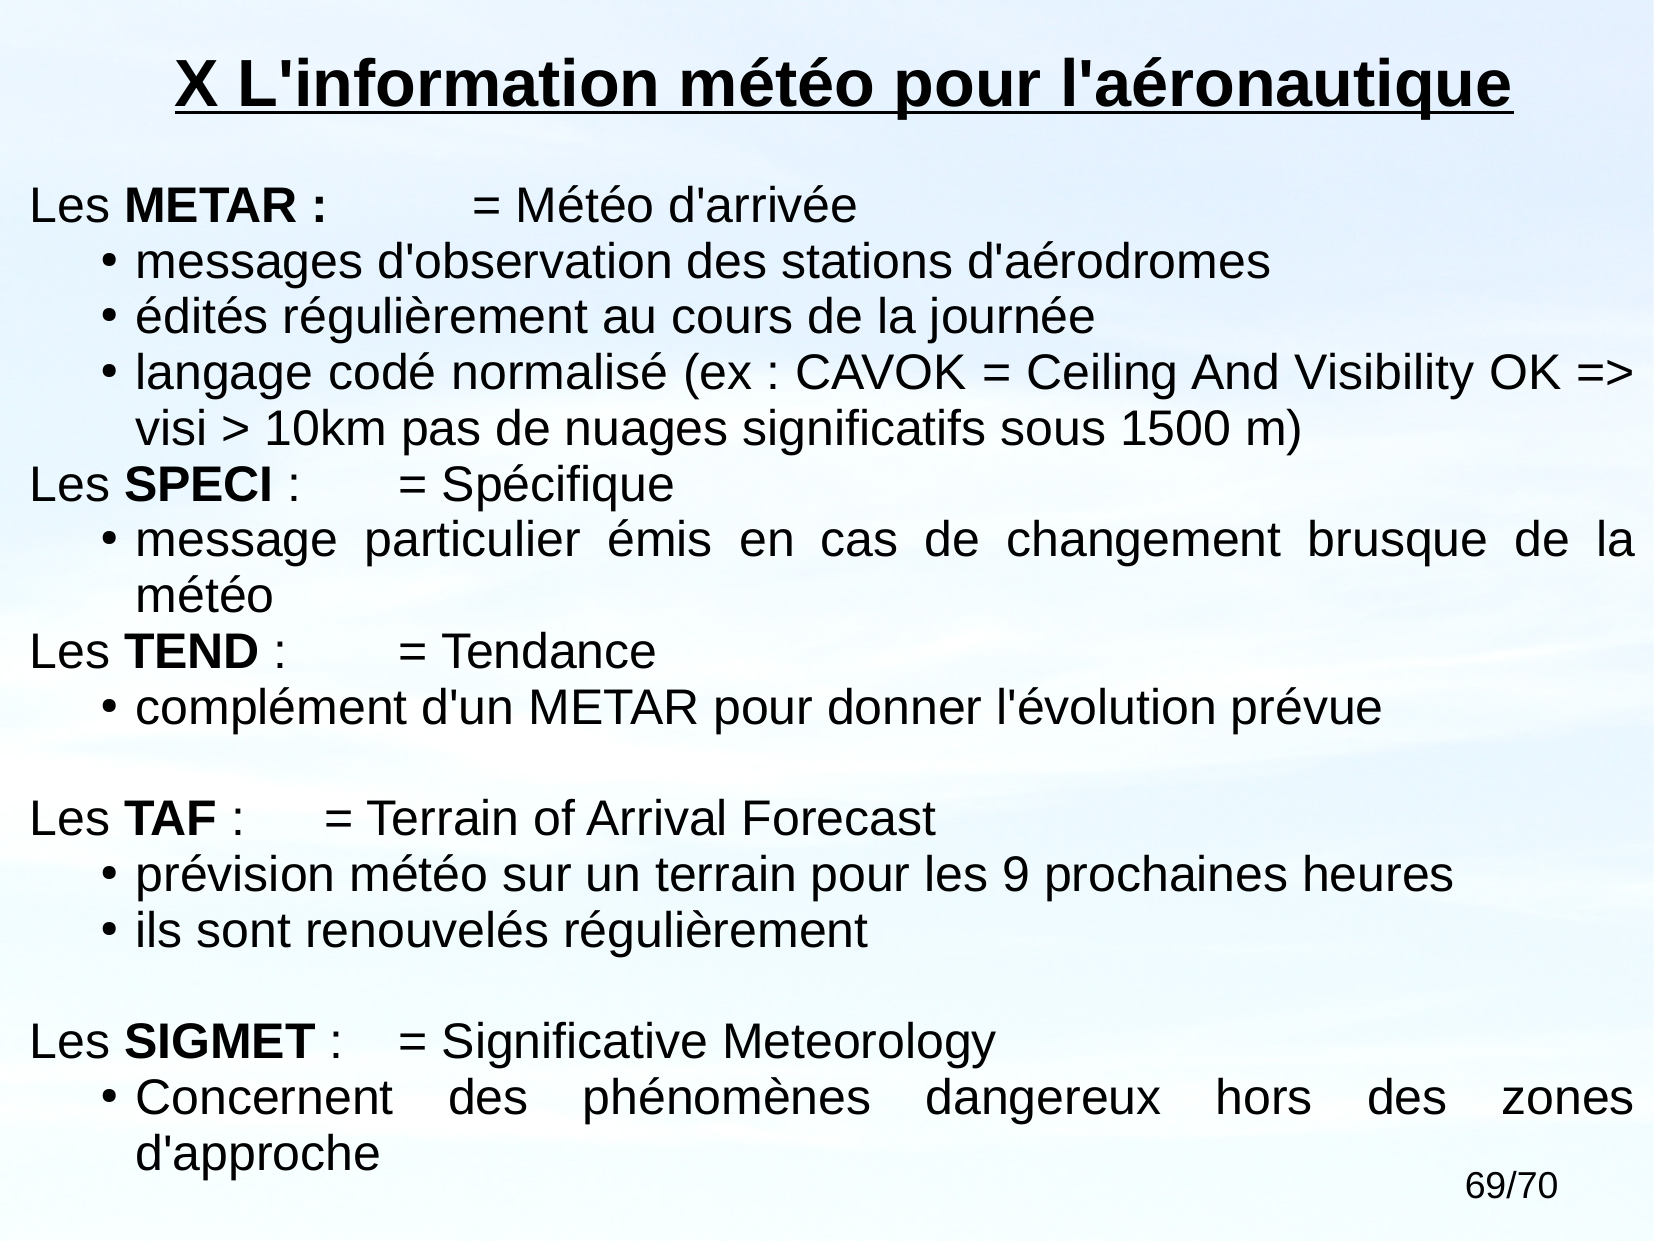

# X L'information météo pour l'aéronautique
Les METAR :		= Météo d'arrivée
messages d'observation des stations d'aérodromes
édités régulièrement au cours de la journée
langage codé normalisé (ex : CAVOK = Ceiling And Visibility OK => visi > 10km pas de nuages significatifs sous 1500 m)
Les SPECI : 		= Spécifique
message particulier émis en cas de changement brusque de la météo
Les TEND :		= Tendance
complément d'un METAR pour donner l'évolution prévue
Les TAF :		= Terrain of Arrival Forecast
prévision météo sur un terrain pour les 9 prochaines heures
ils sont renouvelés régulièrement
Les SIGMET : 	= Significative Meteorology
Concernent des phénomènes dangereux hors des zones d'approche